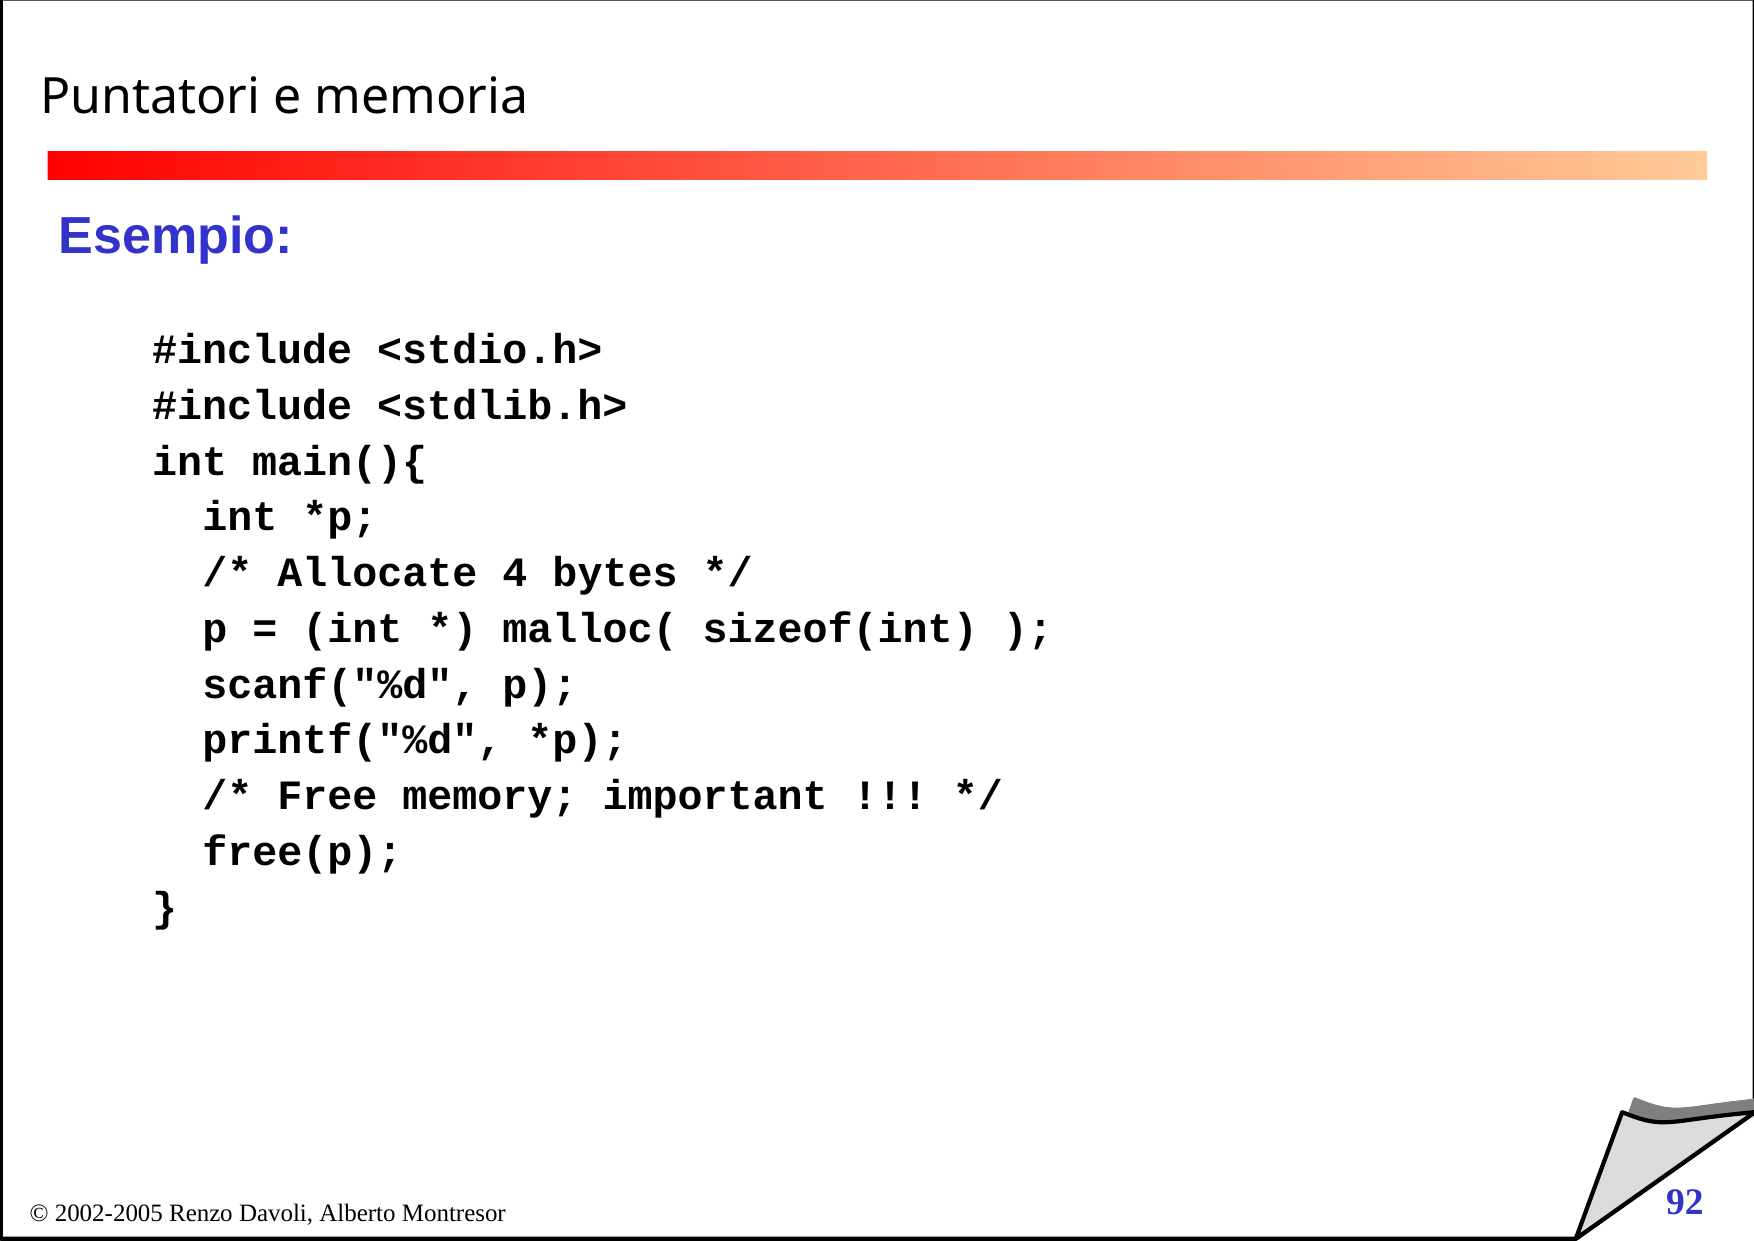

# Puntatori e memoria
Esempio:
#include <stdio.h>
#include <stdlib.h>
int main(){
 int *p;
 /* Allocate 4 bytes */
 p = (int *) malloc( sizeof(int) );
 scanf("%d", p);
 printf("%d", *p);
 /* Free memory; important !!! */
 free(p);
}